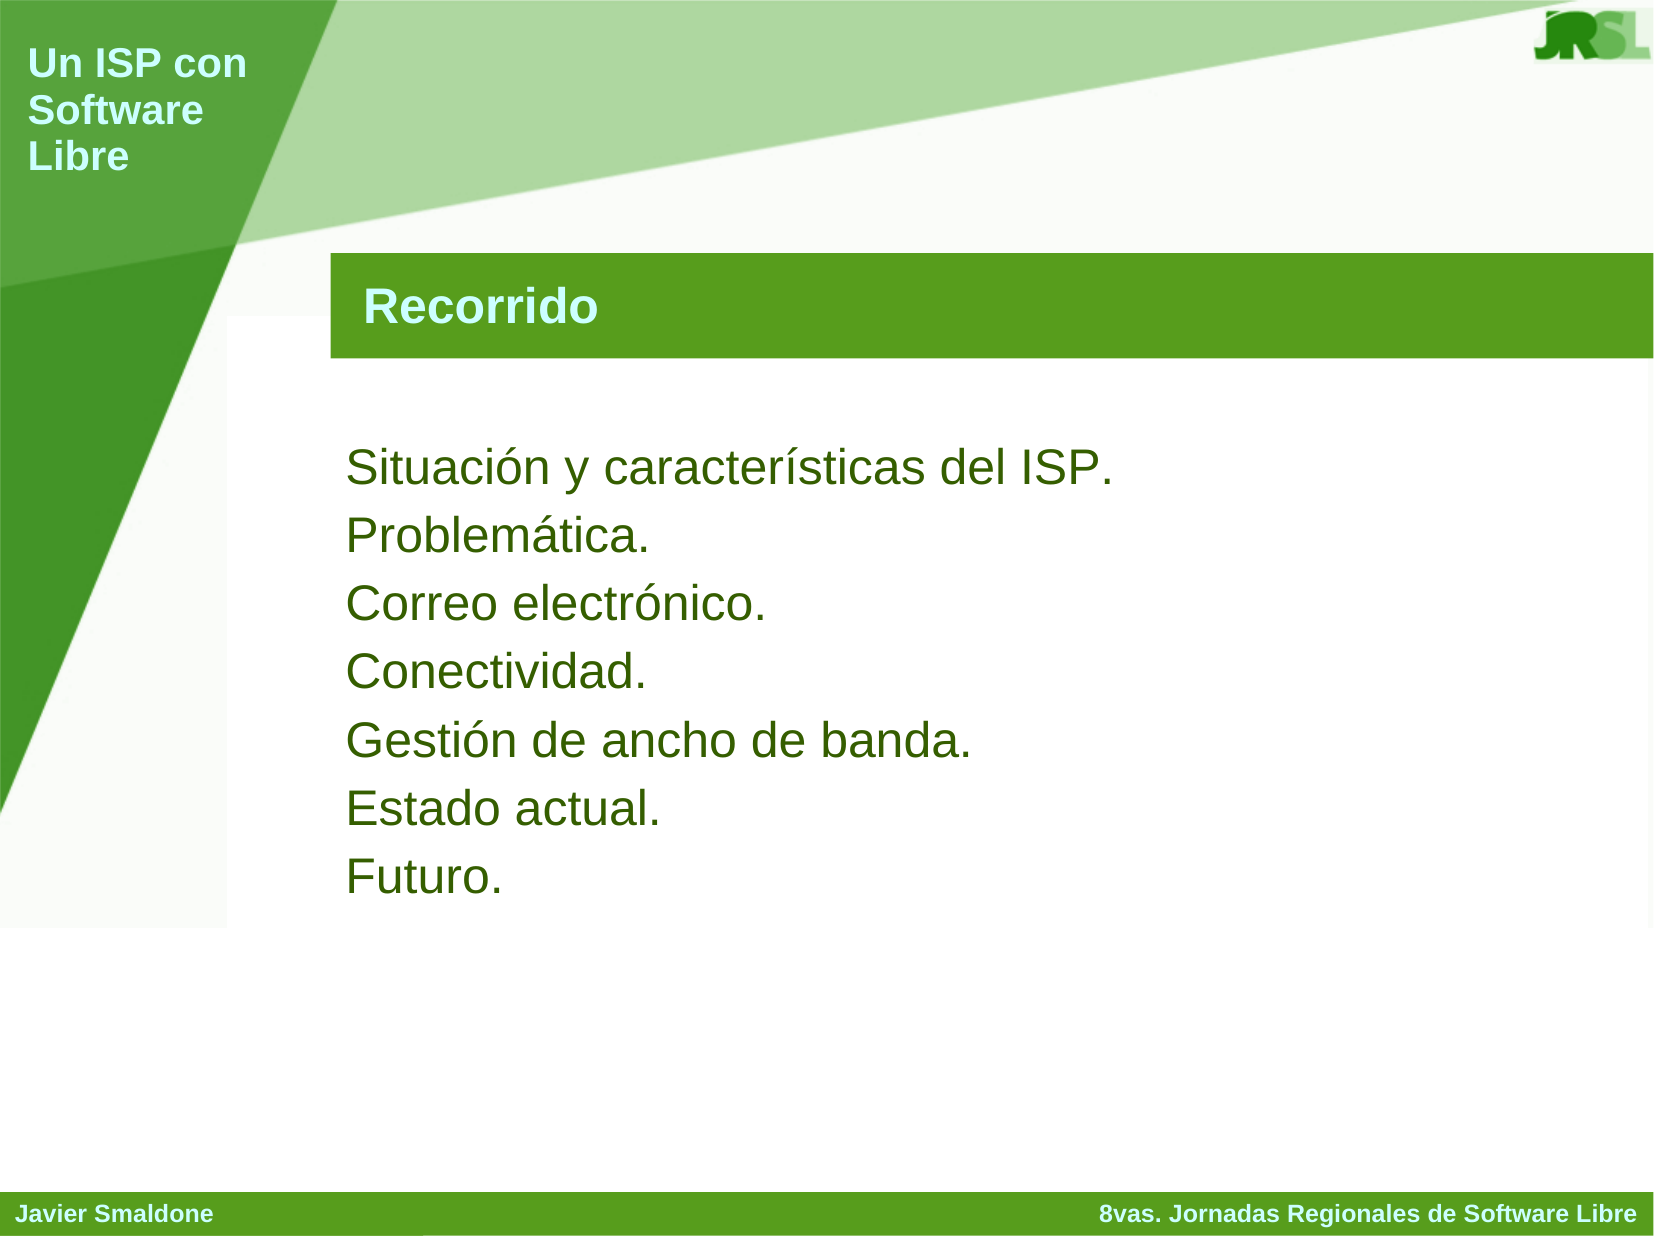

# Recorrido
Situación y características del ISP.
Problemática.
Correo electrónico.
Conectividad.
Gestión de ancho de banda.
Estado actual.
Futuro.